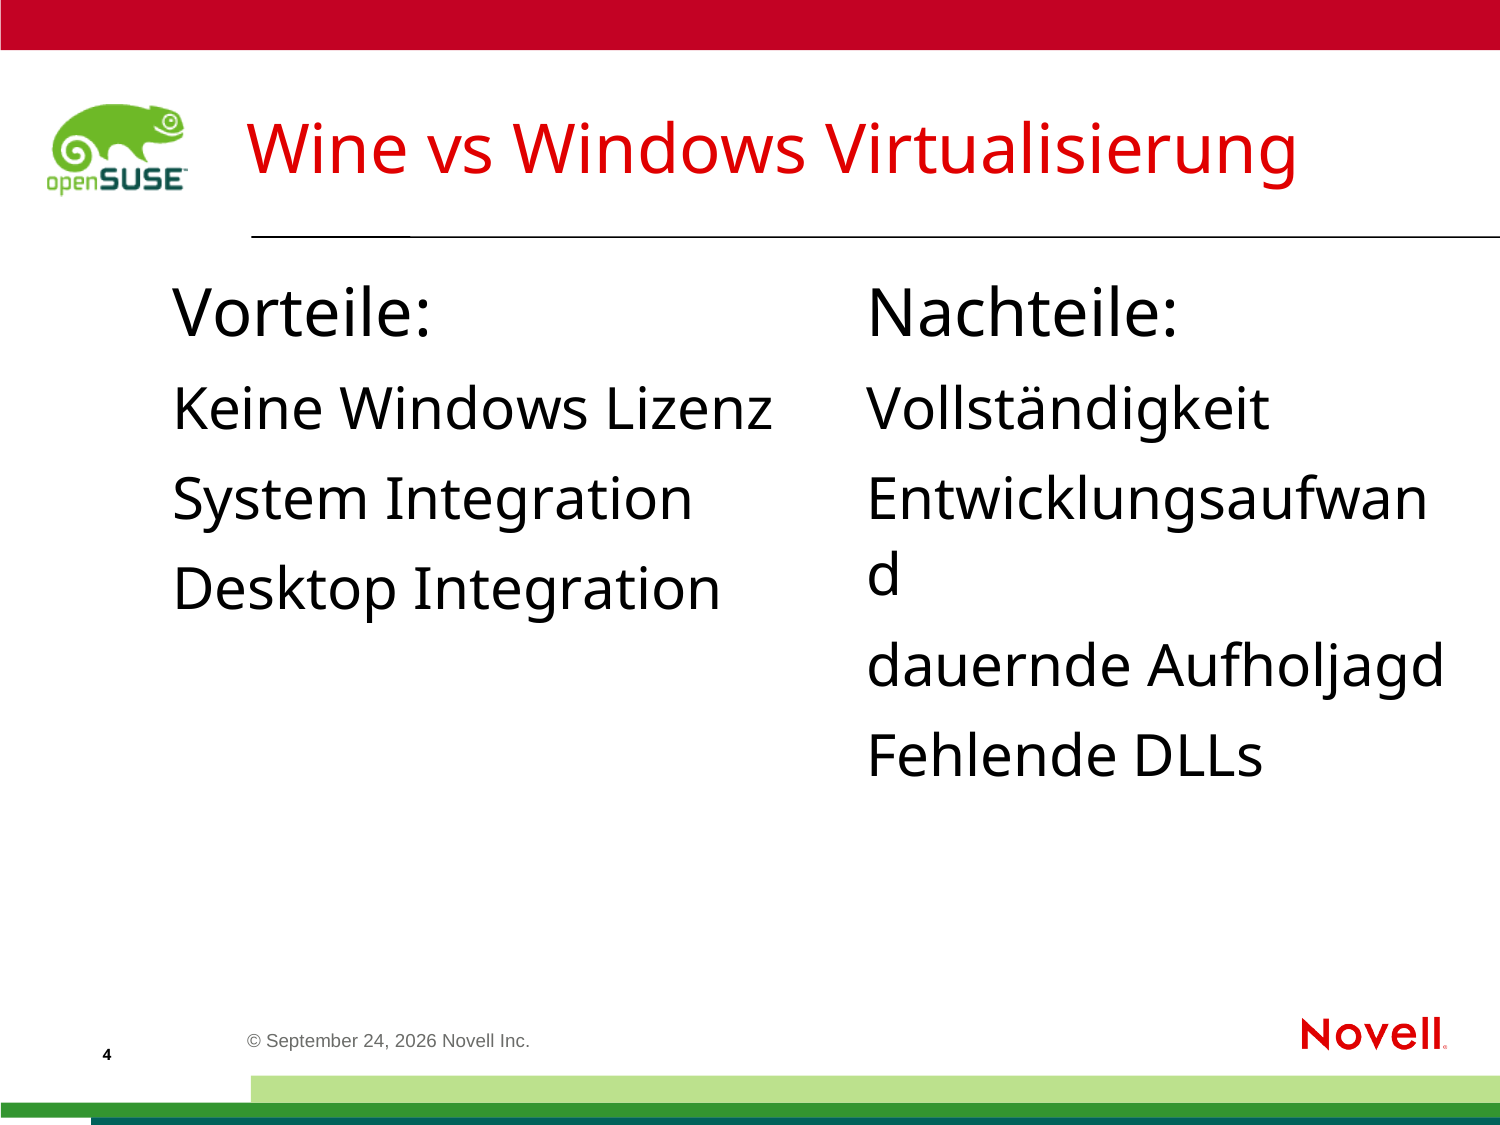

# Wine vs Windows Virtualisierung
Vorteile:
Keine Windows Lizenz
System Integration
Desktop Integration
Nachteile:
Vollständigkeit
Entwicklungsaufwand
dauernde Aufholjagd
Fehlende DLLs